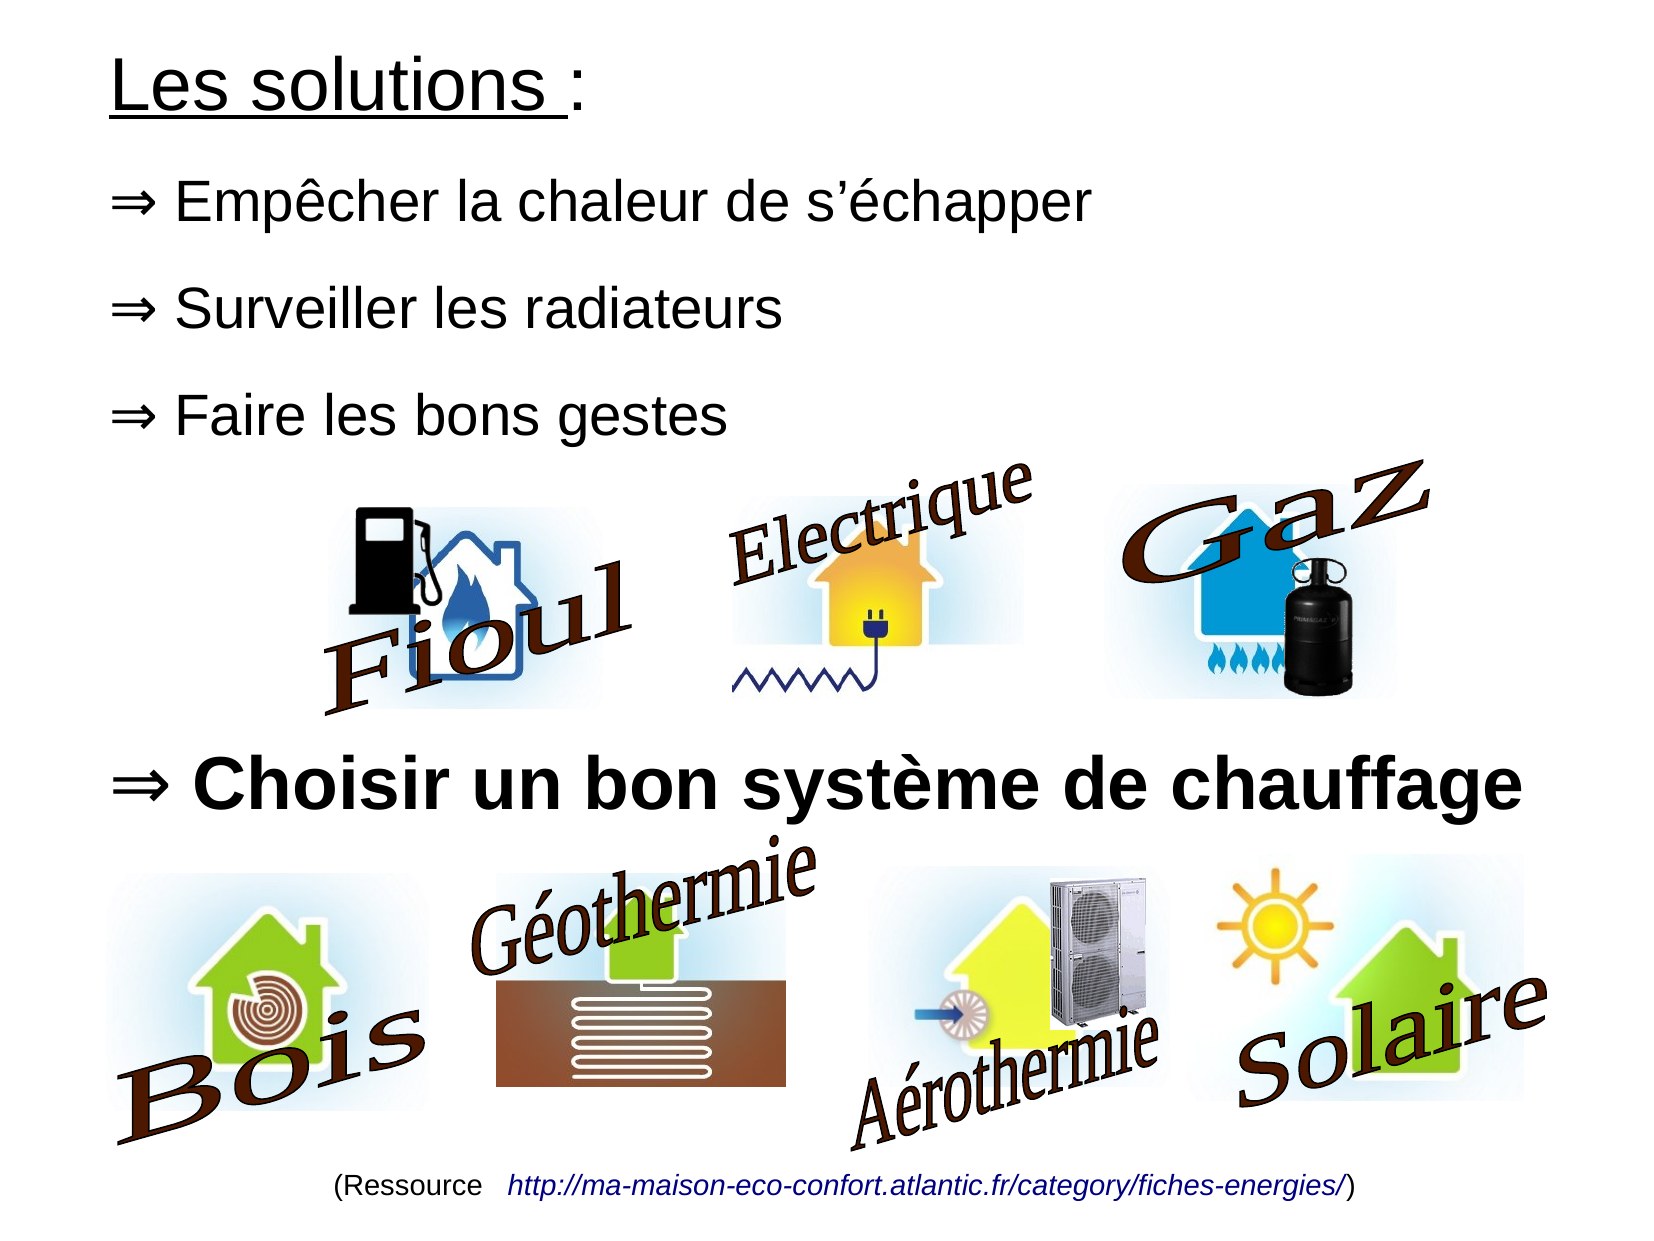

Les solutions :
⇒ Empêcher la chaleur de s’échapper
⇒ Surveiller les radiateurs
⇒ Faire les bons gestes
⇒ Choisir un bon système de chauffage
Gaz
Electrique
Fioul
Géothermie
Solaire
Bois
Aérothermie
(Ressource http://ma-maison-eco-confort.atlantic.fr/category/fiches-energies/)